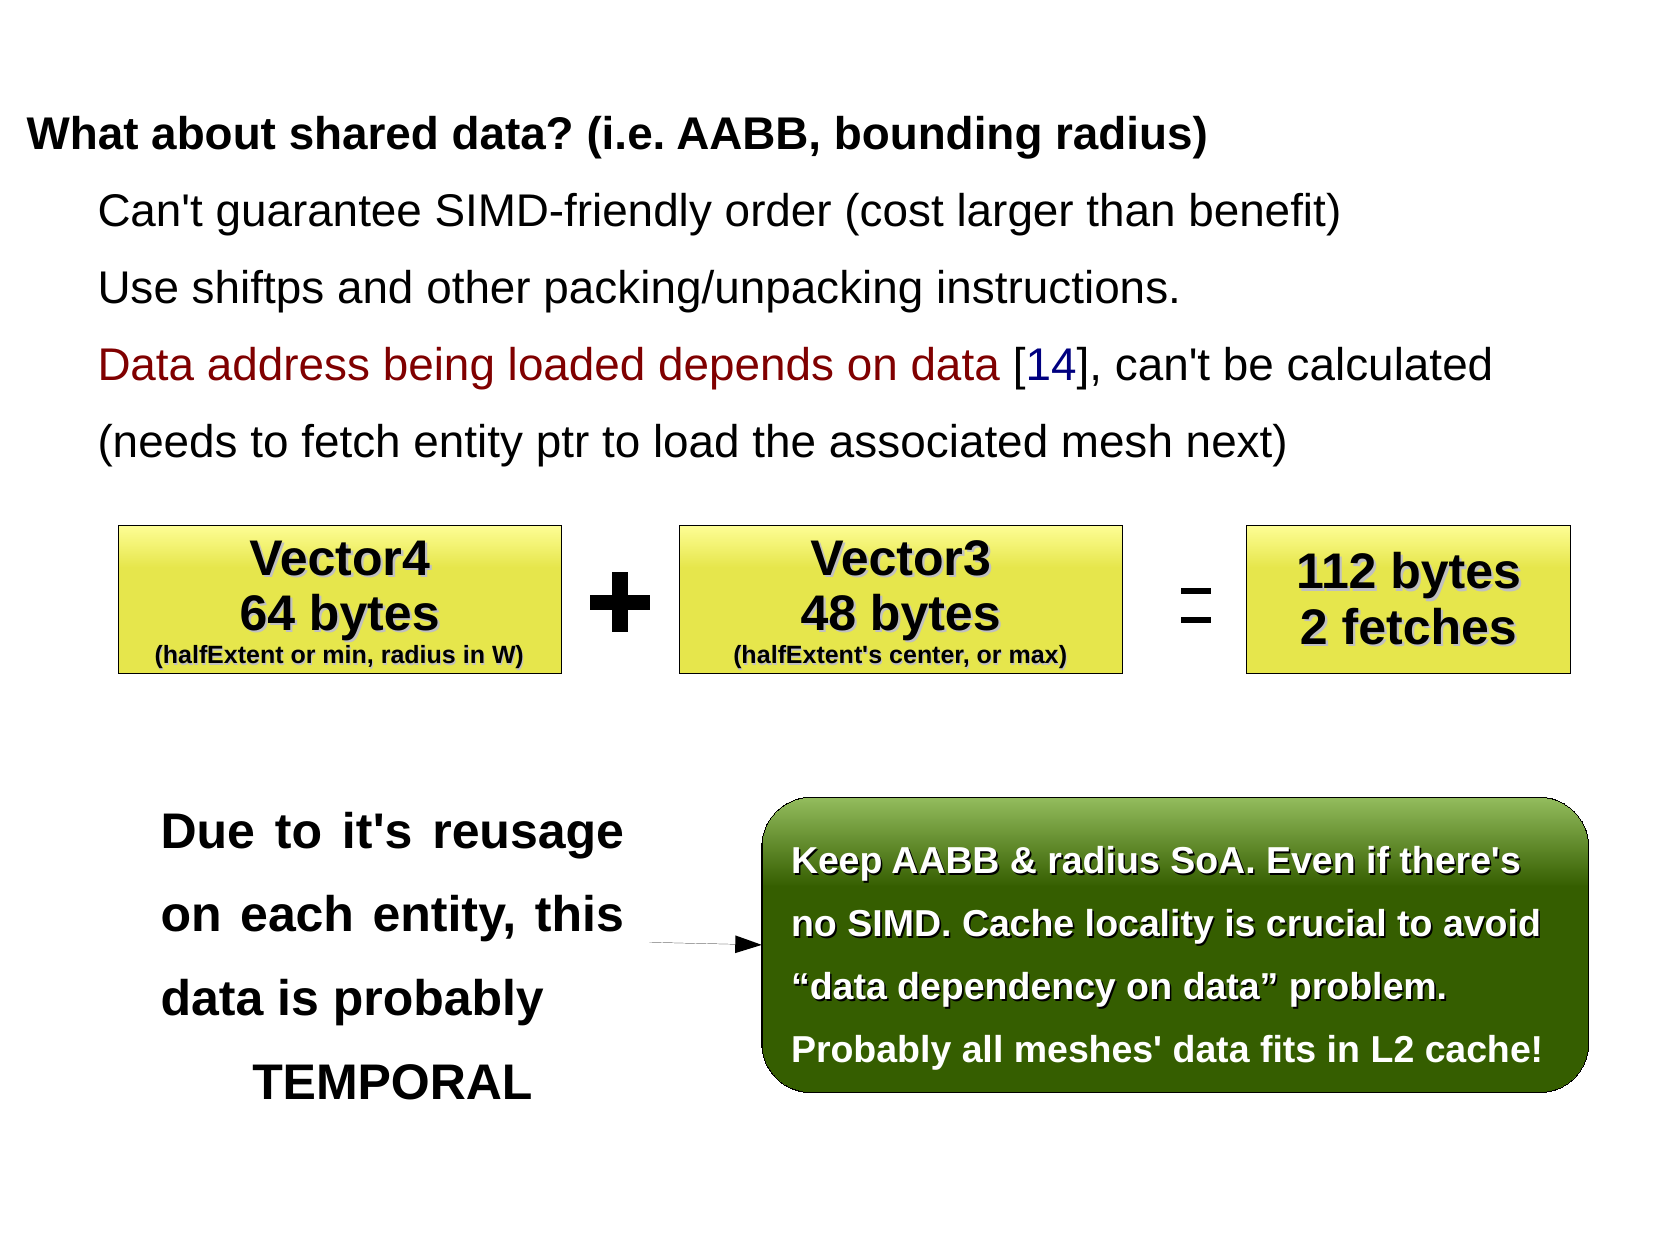

What about shared data? (i.e. AABB, bounding radius)
Can't guarantee SIMD-friendly order (cost larger than benefit)
Use shiftps and other packing/unpacking instructions.
Data address being loaded depends on data [14], can't be calculated (needs to fetch entity ptr to load the associated mesh next)
Vector4
64 bytes
(halfExtent or min, radius in W)
Vector3
48 bytes
(halfExtent's center, or max)
112 bytes
2 fetches
Due to it's reusage on each entity, this data is probably
TEMPORAL
Keep AABB & radius SoA. Even if there's no SIMD. Cache locality is crucial to avoid “data dependency on data” problem.
Probably all meshes' data fits in L2 cache!